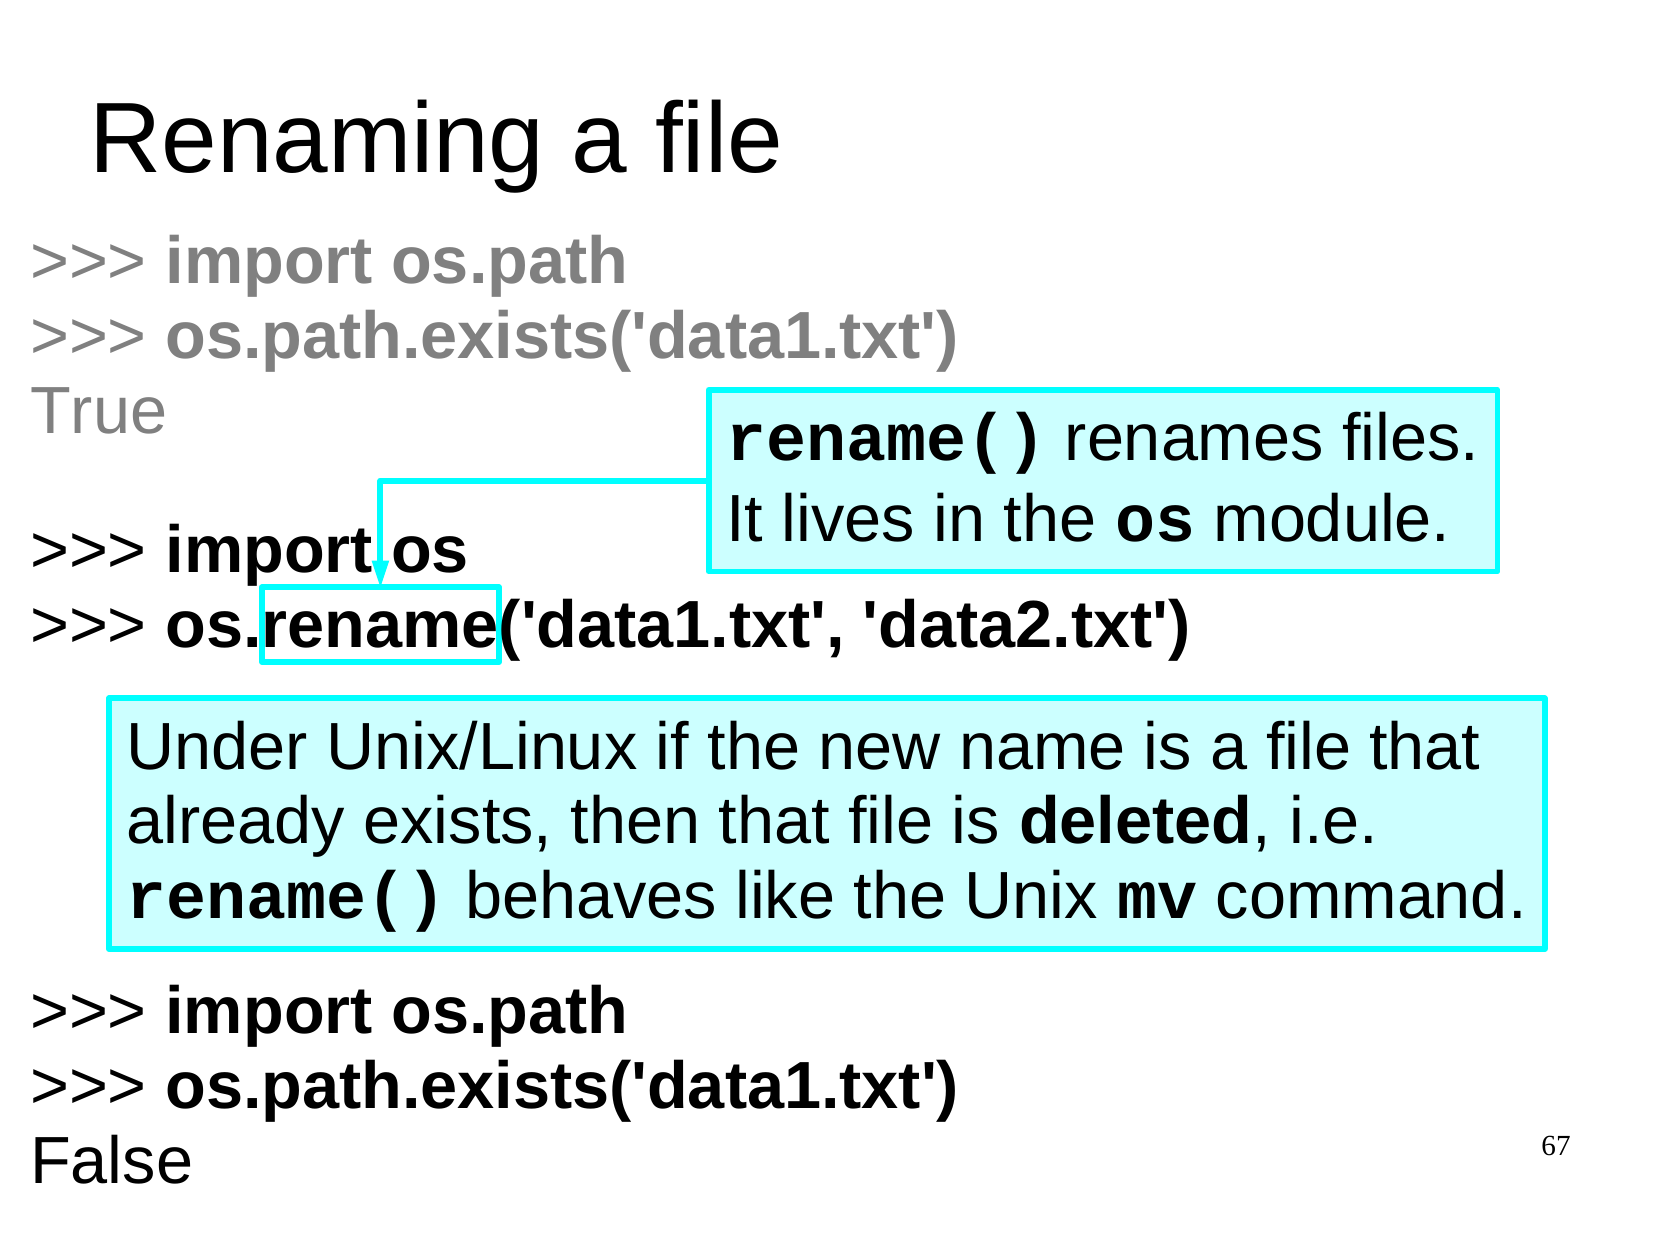

Renaming a file
>>> import os.path
>>> os.path.exists('data1.txt')
True
rename() renames files.
It lives in the os module.
>>> import os
>>> os.
('data1.txt', 'data2.txt')
rename
Under Unix/Linux if the new name is a file that
already exists, then that file is deleted, i.e.
rename() behaves like the Unix mv command.
>>> import os.path
>>> os.path.exists('data1.txt')
False
67